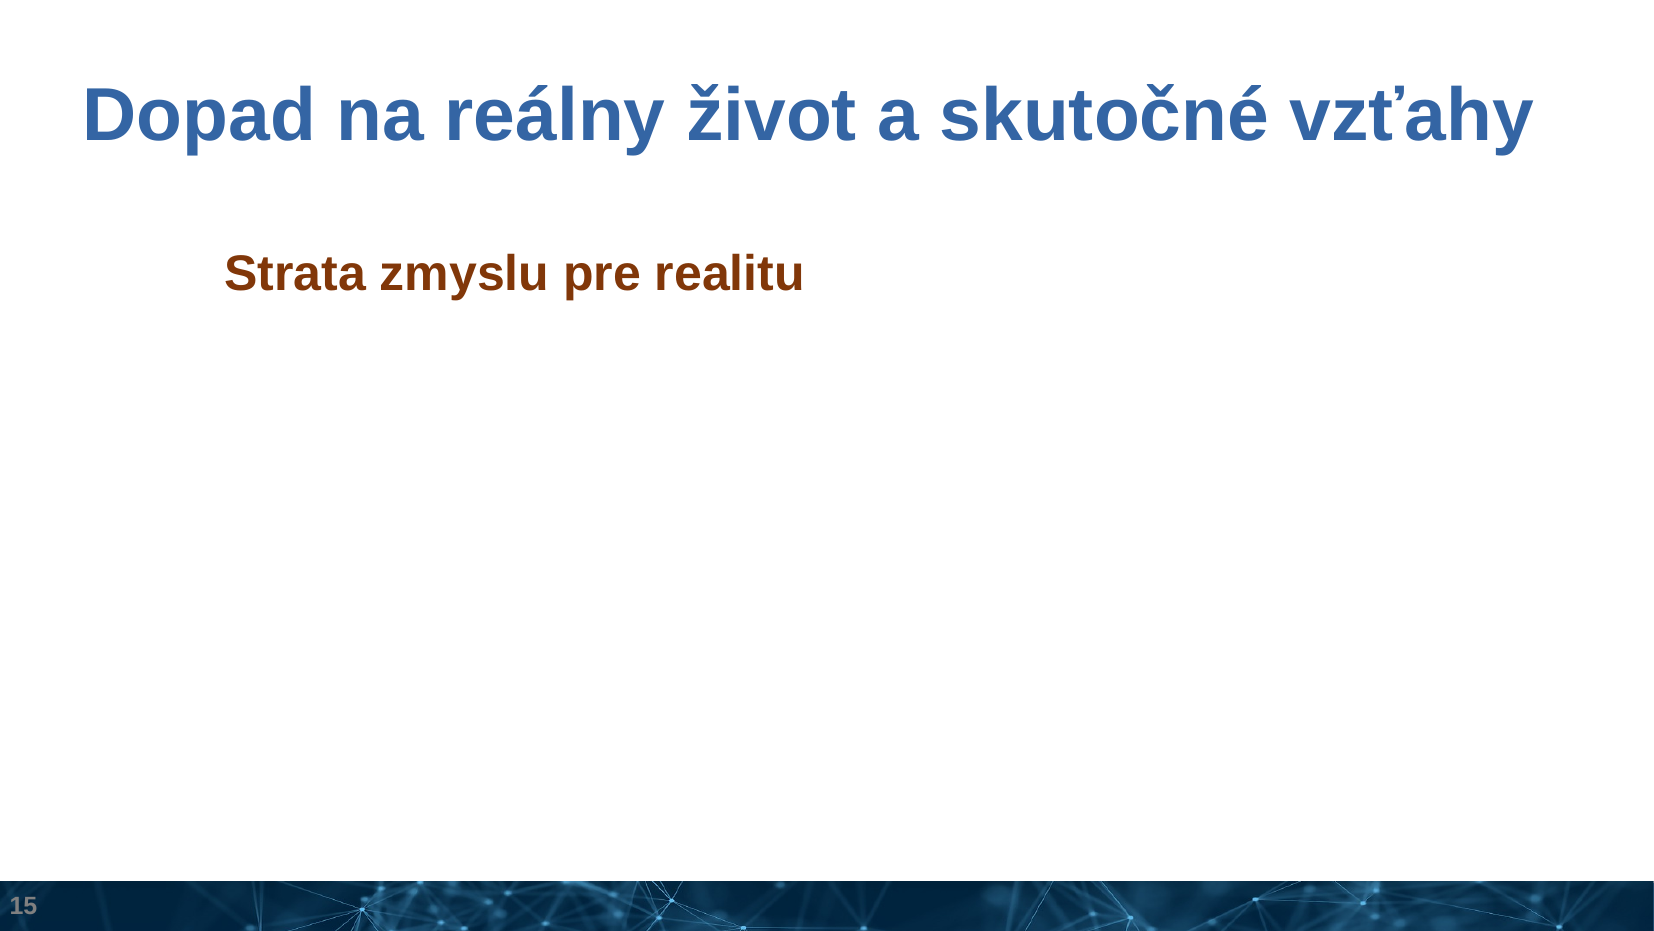

# Dopad na reálny život a skutočné vzťahy
Strata zmyslu pre realitu